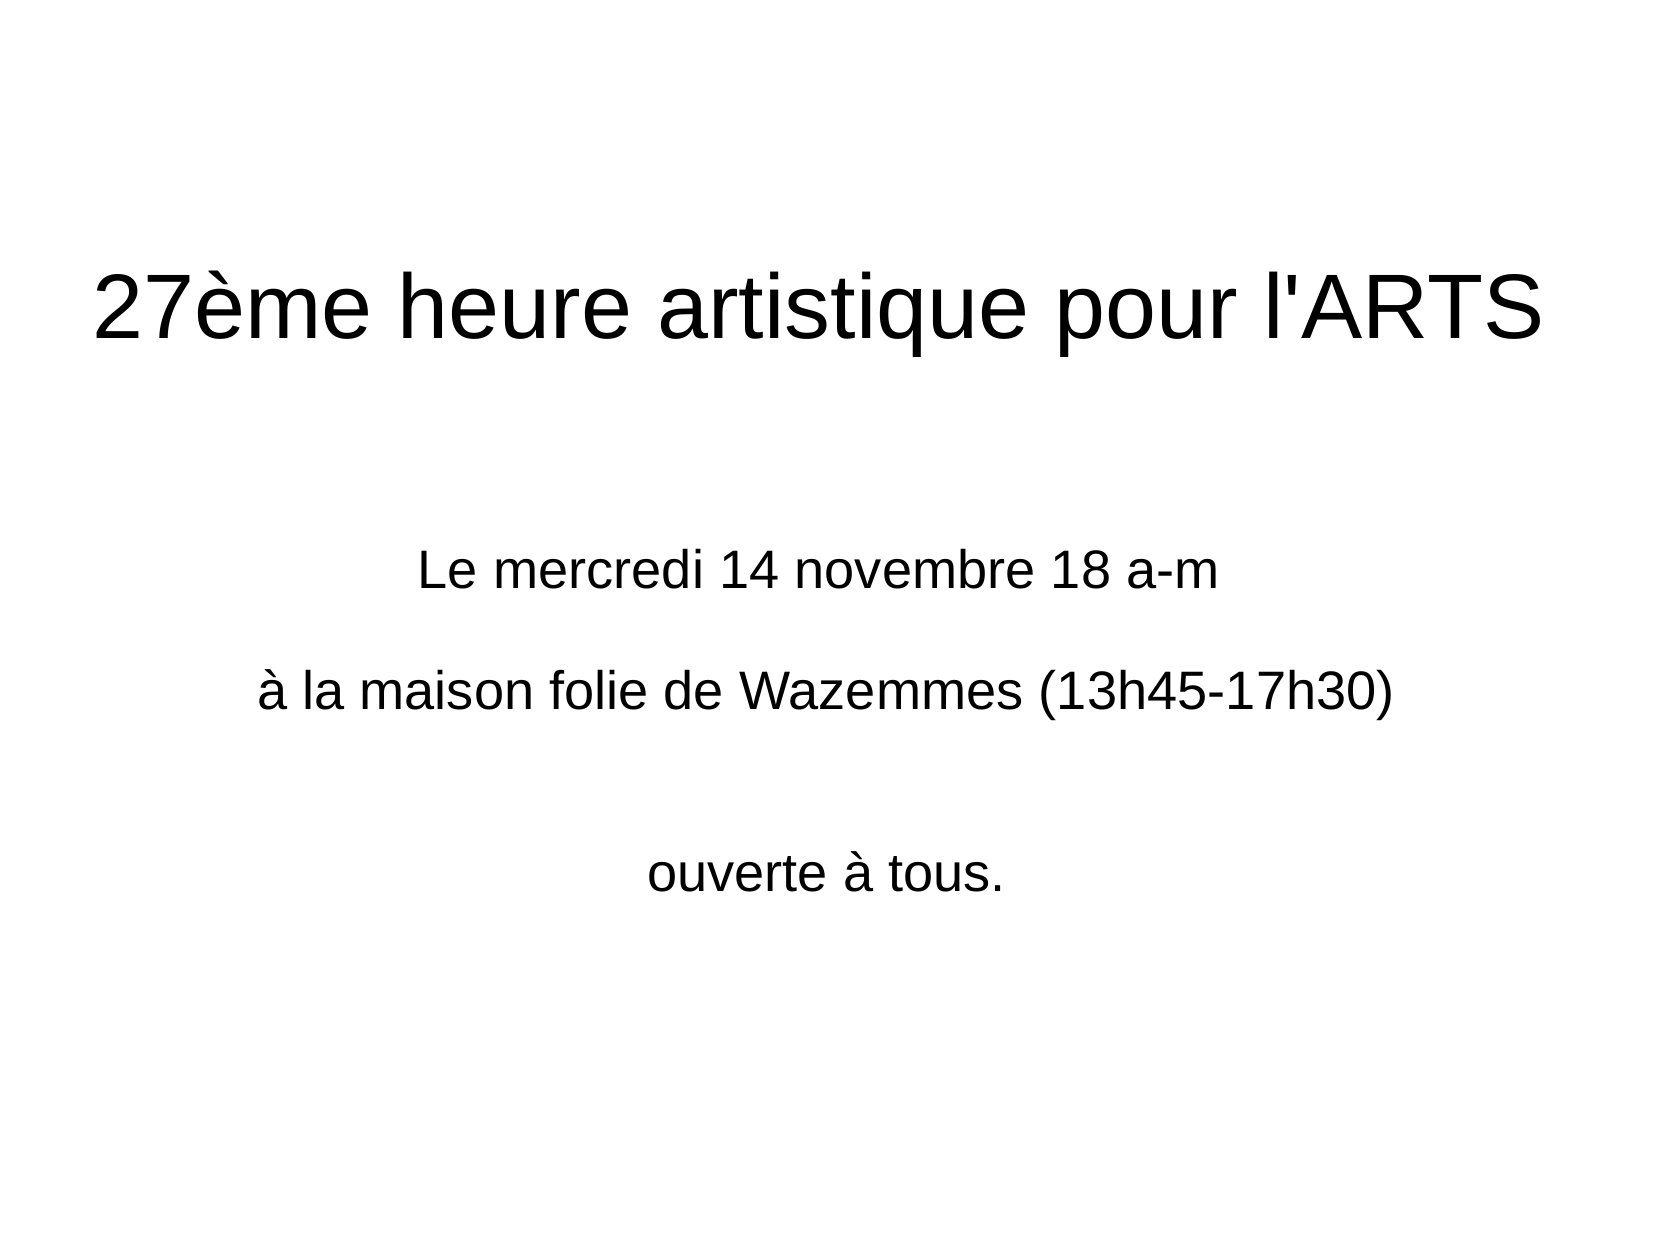

# 27ème heure artistique pour l'ARTS
Le mercredi 14 novembre 18 a-m
à la maison folie de Wazemmes (13h45-17h30)
ouverte à tous.